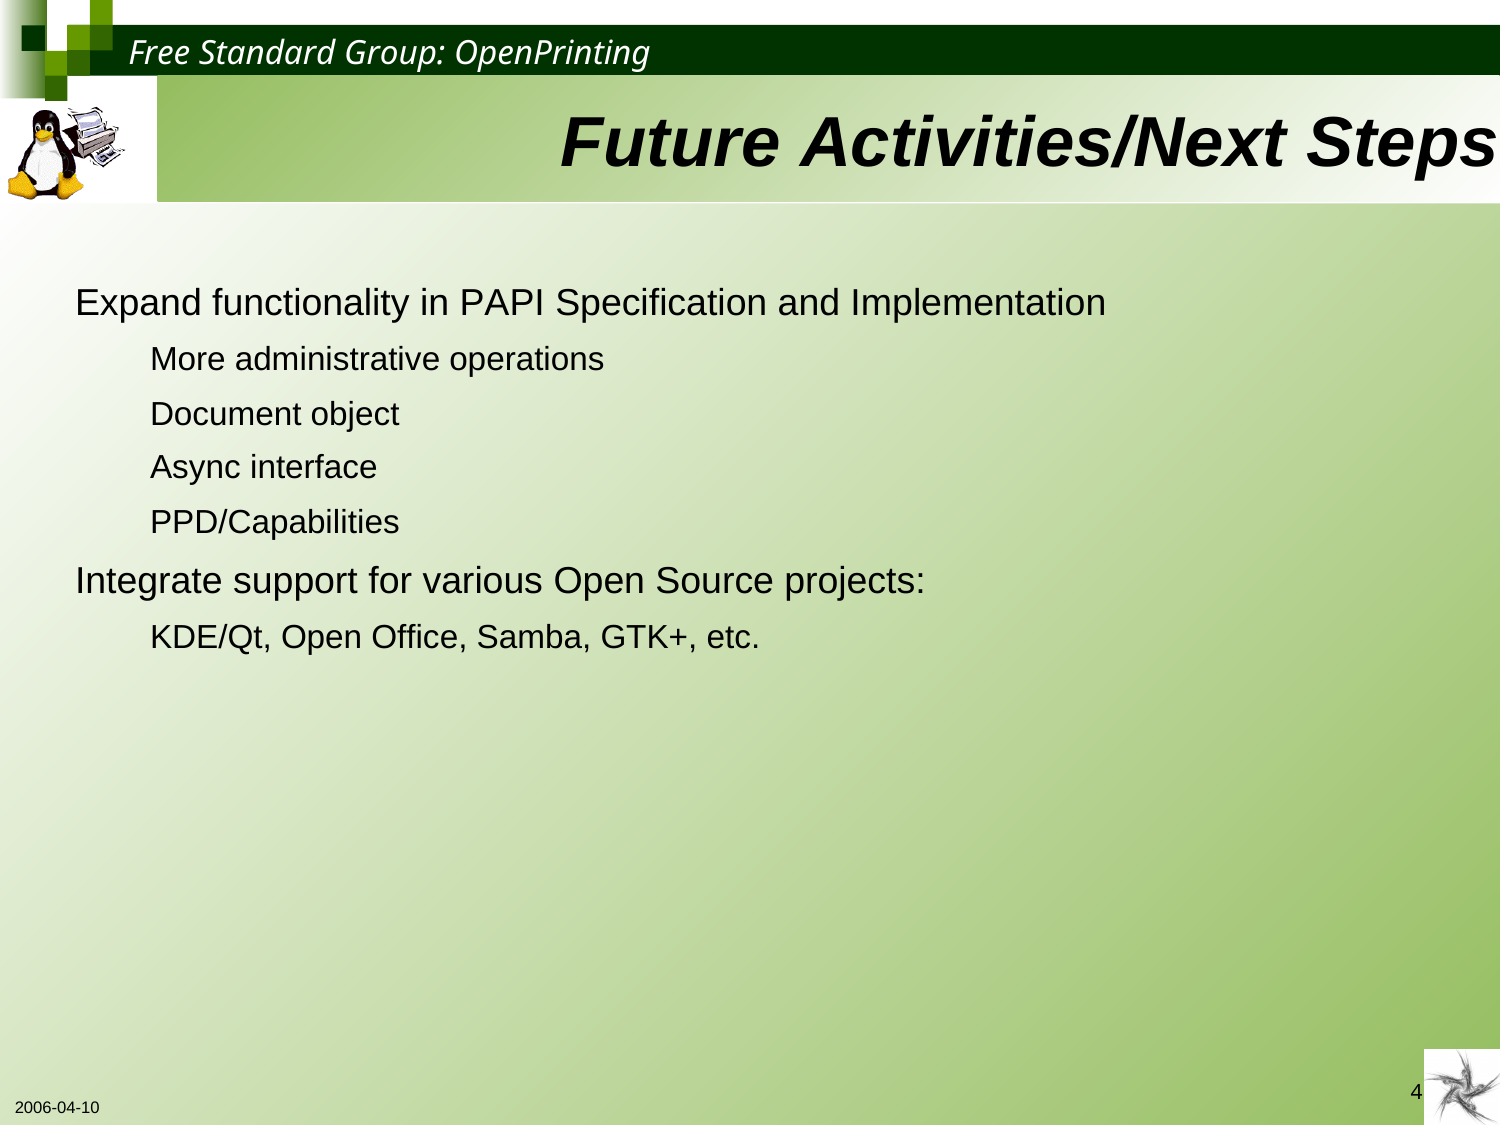

# Future Activities/Next Steps
Expand functionality in PAPI Specification and Implementation
More administrative operations
Document object
Async interface
PPD/Capabilities
Integrate support for various Open Source projects:
KDE/Qt, Open Office, Samba, GTK+, etc.